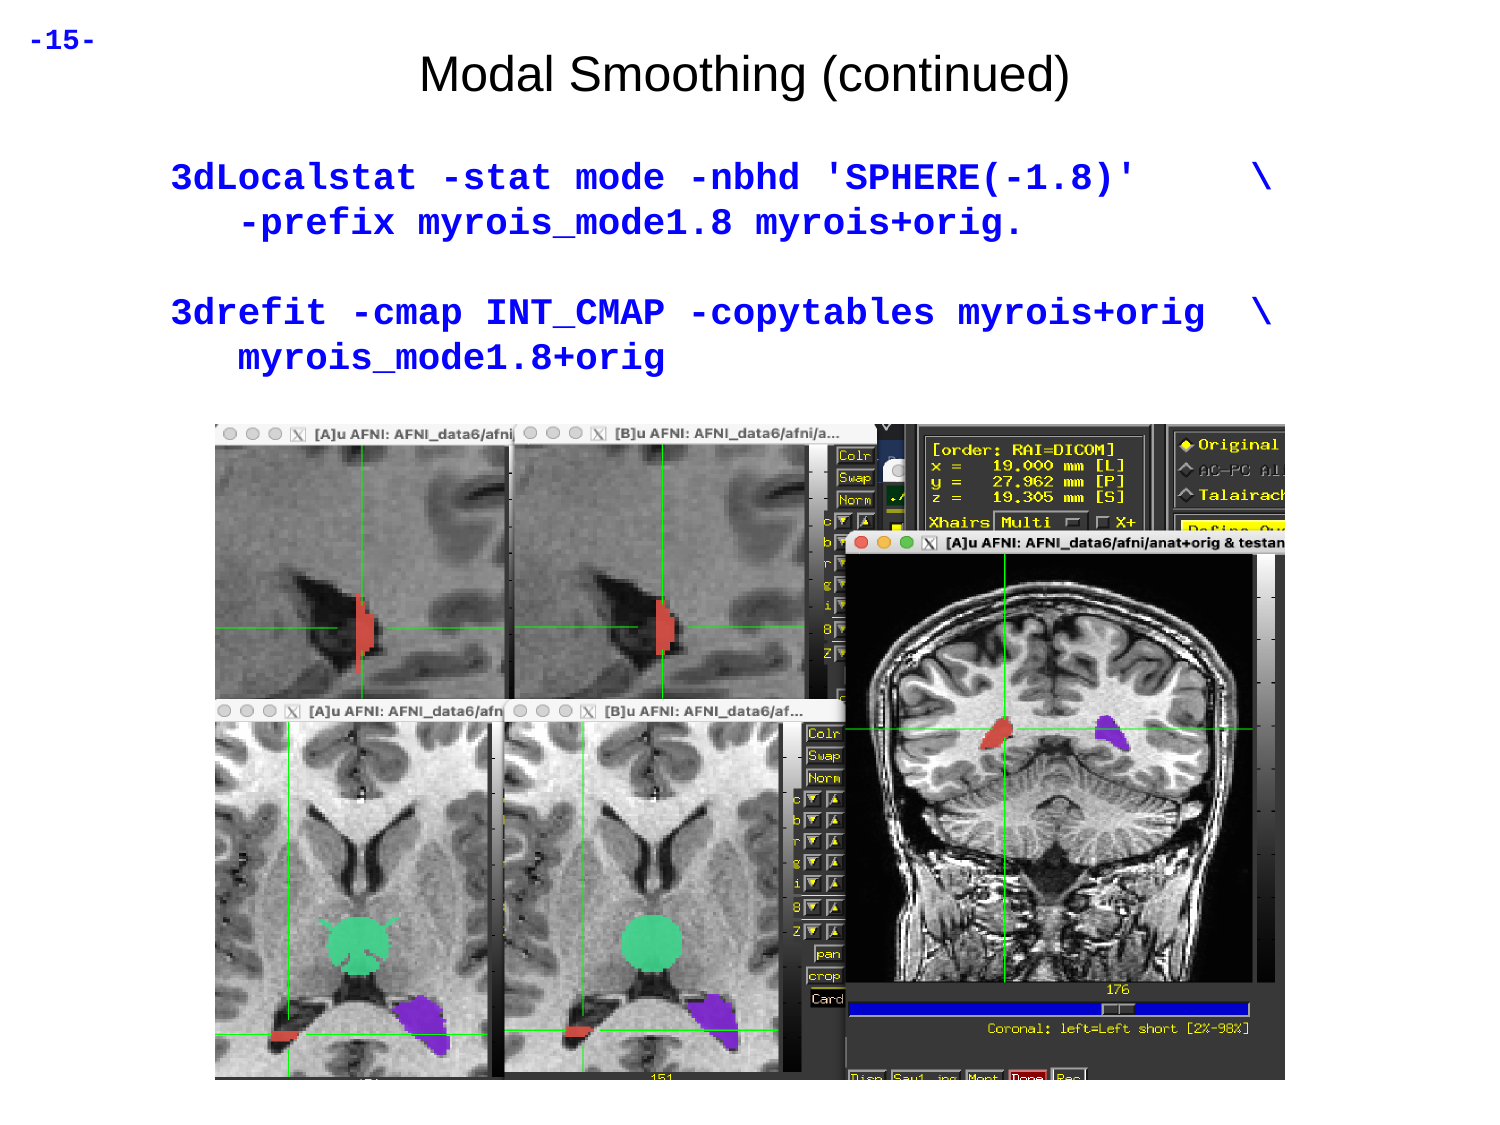

Modal Smoothing (continued)
3dLocalstat -stat mode -nbhd 'SPHERE(-1.8)' \
 -prefix myrois_mode1.8 myrois+orig.
3drefit -cmap INT_CMAP -copytables myrois+orig \
 myrois_mode1.8+orig